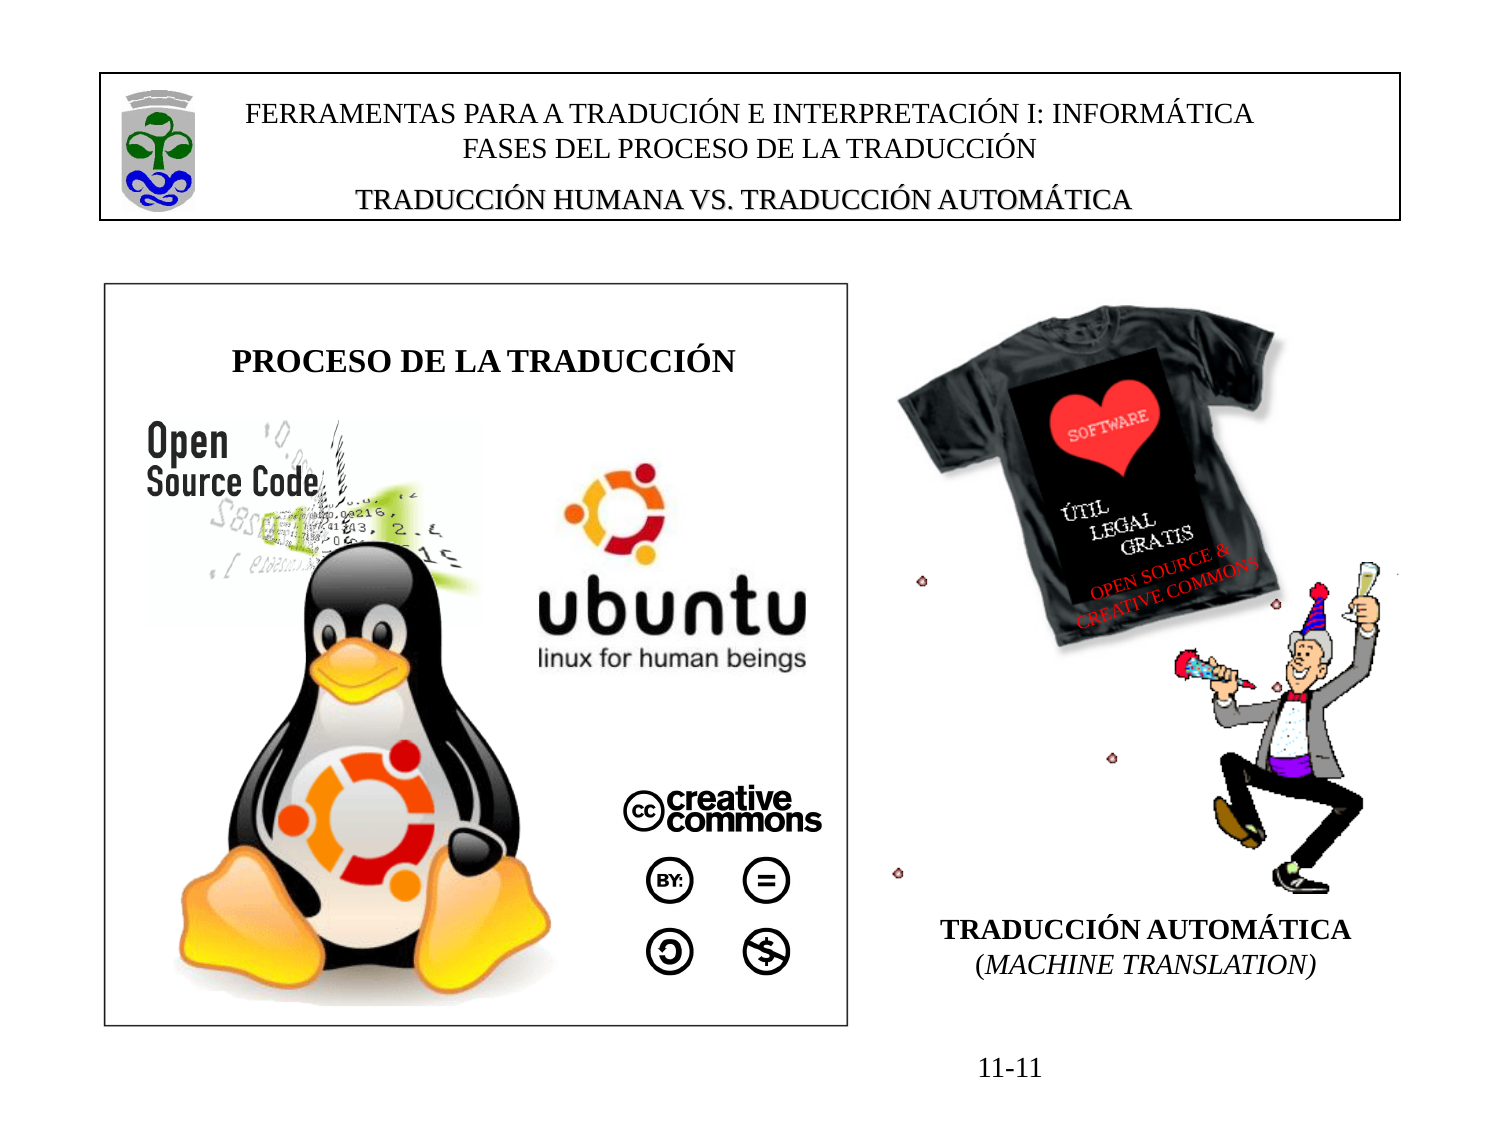

TRADUCCIÓN HUMANA VS. TRADUCCIÓN AUTOMÁTICA
PROCESO DE LA TRADUCCIÓN
OPEN SOURCE &
CREATIVE COMMONS
TRADUCCIÓN AUTOMÁTICA
(MACHINE TRANSLATION)